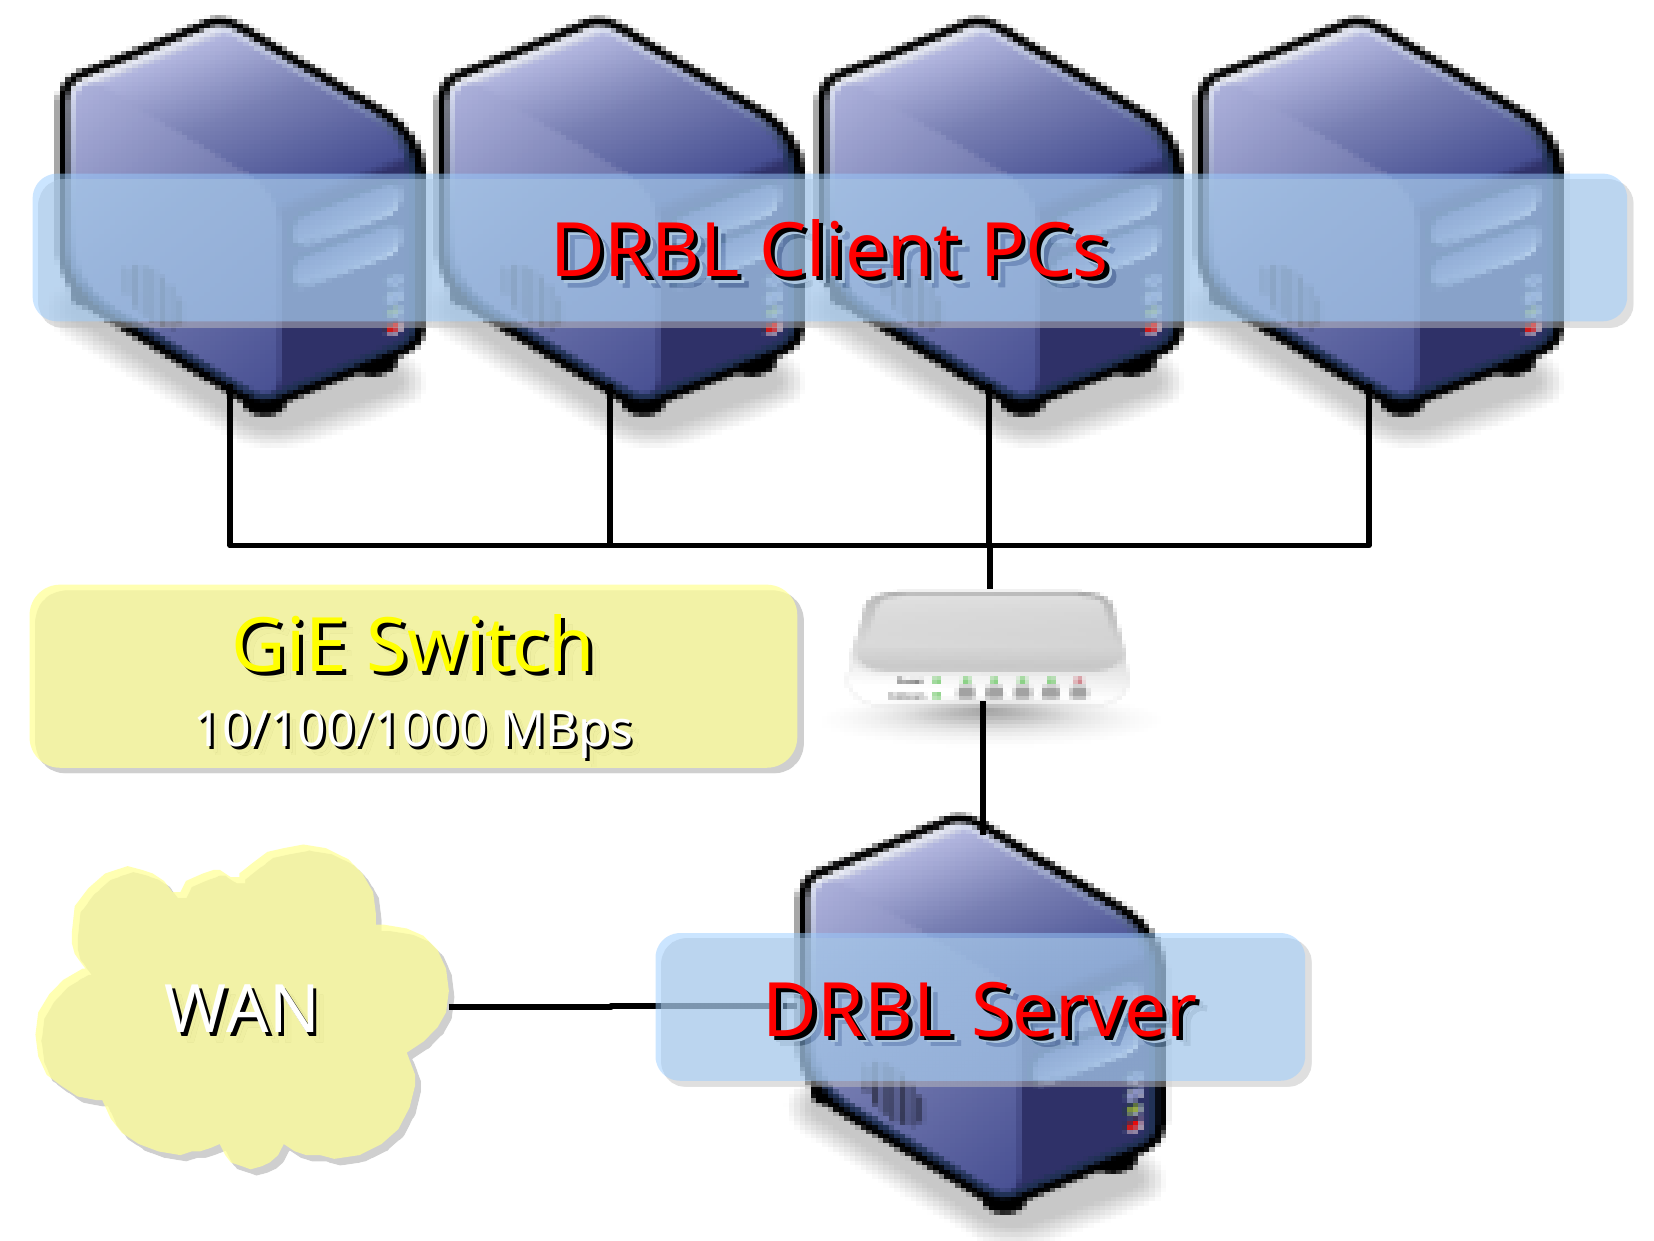

DRBL Client PCs
GiE Switch
10/100/1000 MBps
WAN
DRBL Server